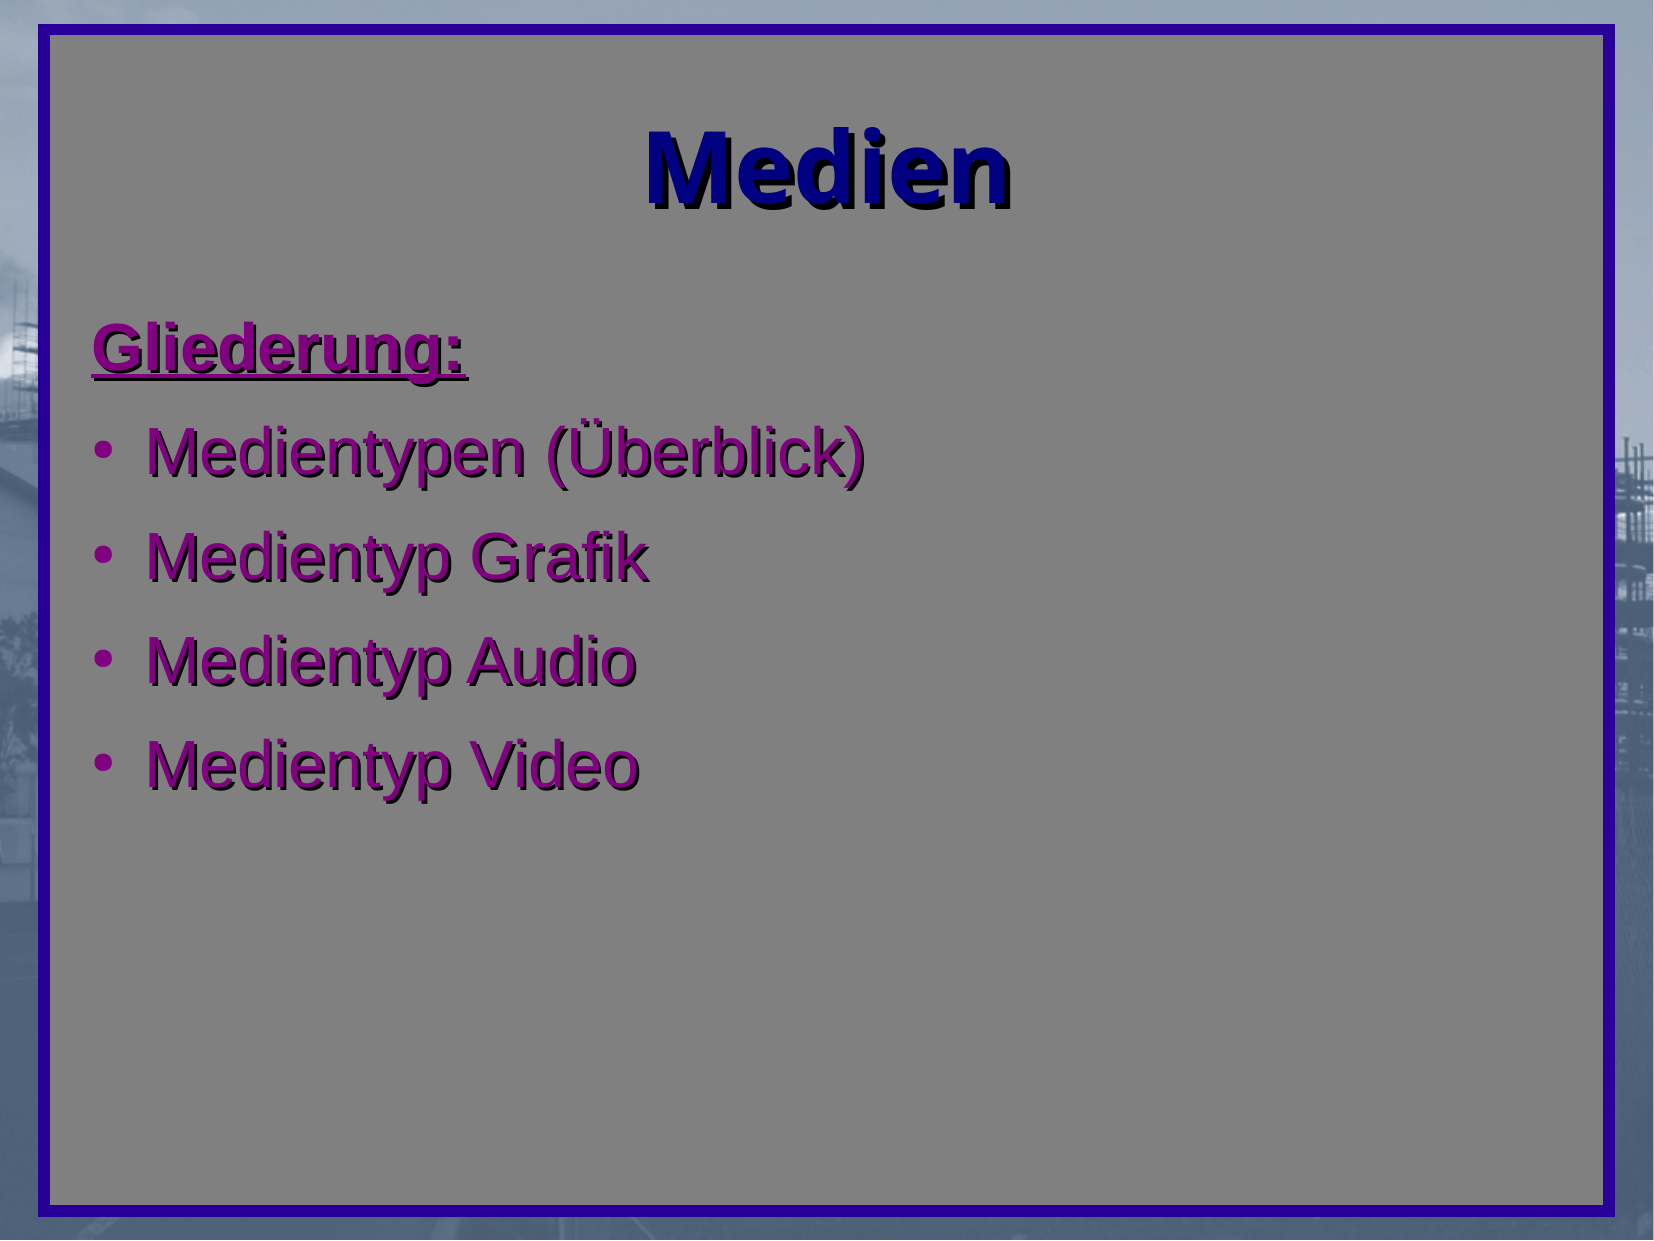

# Medien
Gliederung:
Medientypen (Überblick)
Medientyp Grafik
Medientyp Audio
Medientyp Video